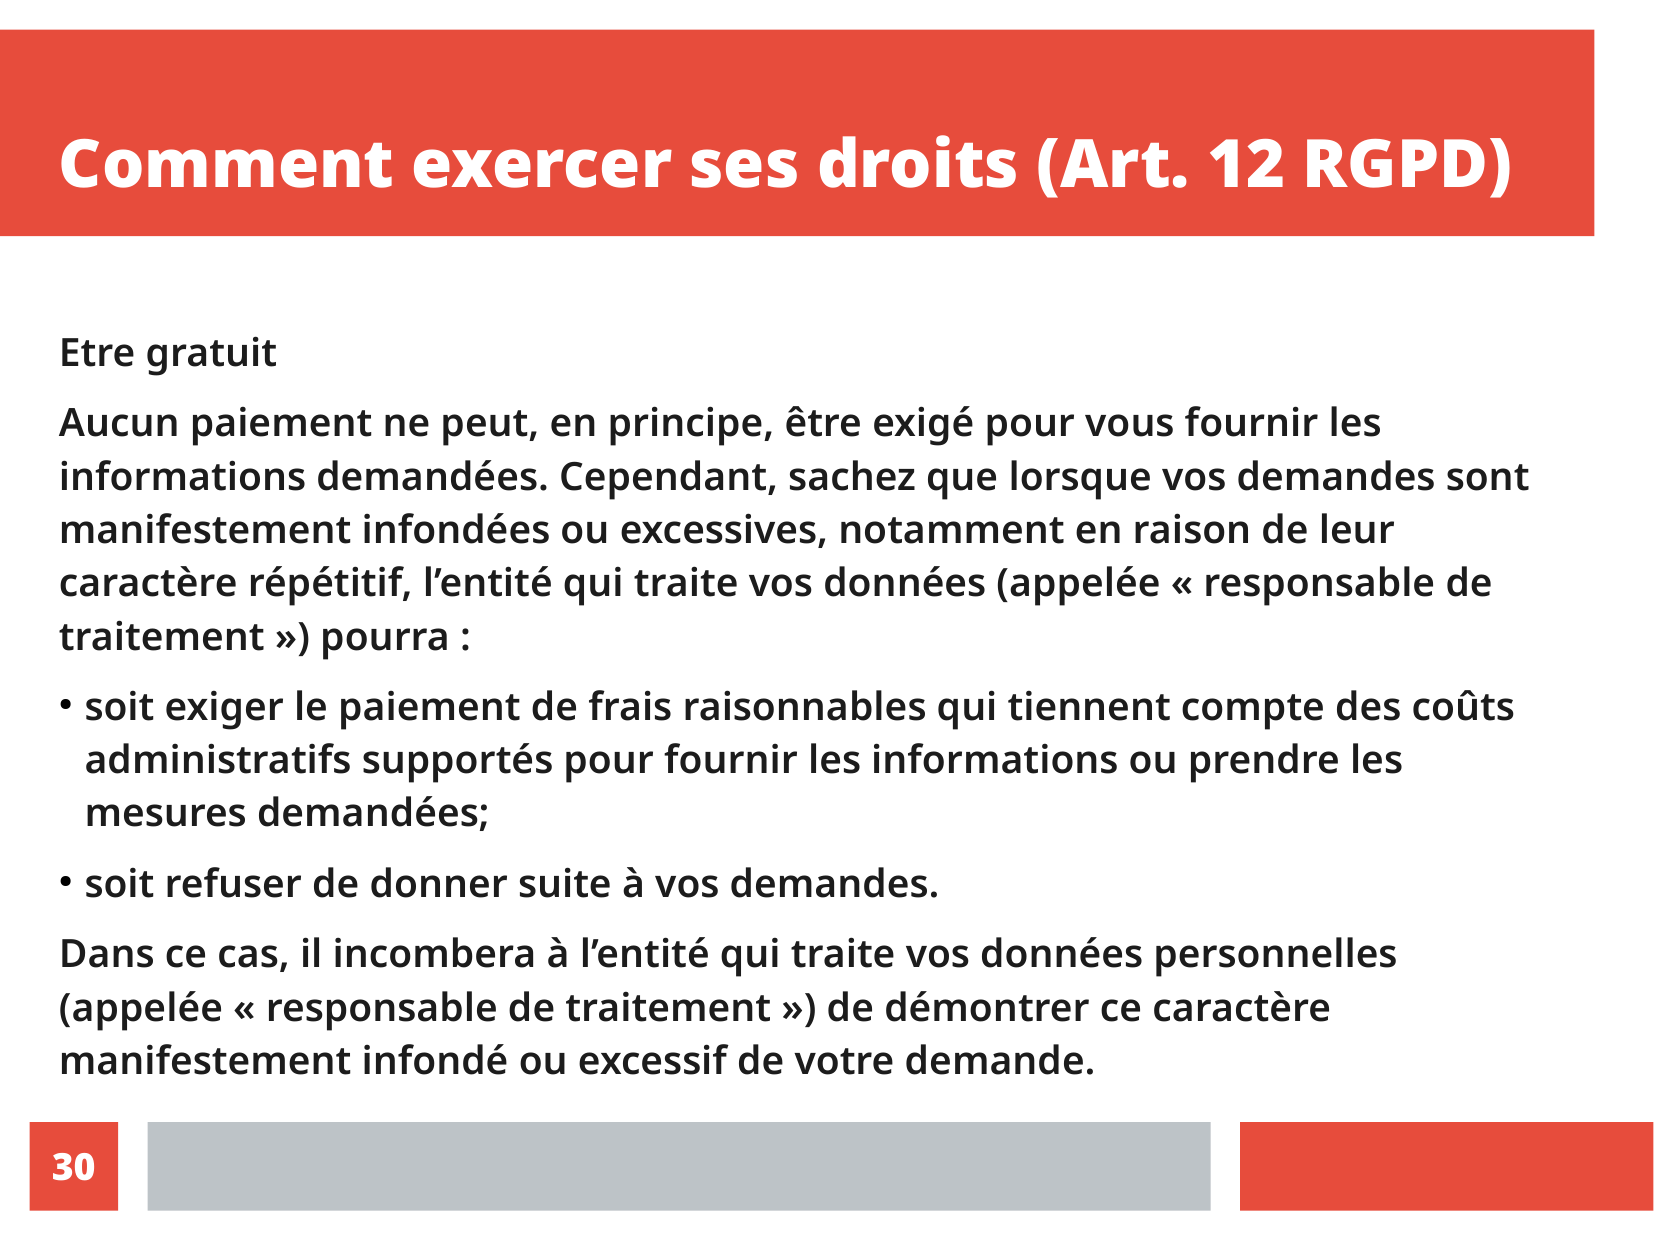

# Comment exercer ses droits (Art. 12 RGPD)
Etre gratuit
Aucun paiement ne peut, en principe, être exigé pour vous fournir les informations demandées. Cependant, sachez que lorsque vos demandes sont manifestement infondées ou excessives, notamment en raison de leur caractère répétitif, l’entité qui traite vos données (appelée « responsable de traitement ») pourra :
soit exiger le paiement de frais raisonnables qui tiennent compte des coûts administratifs supportés pour fournir les informations ou prendre les mesures demandées;
soit refuser de donner suite à vos demandes.
Dans ce cas, il incombera à l’entité qui traite vos données personnelles (appelée « responsable de traitement ») de démontrer ce caractère manifestement infondé ou excessif de votre demande.
30